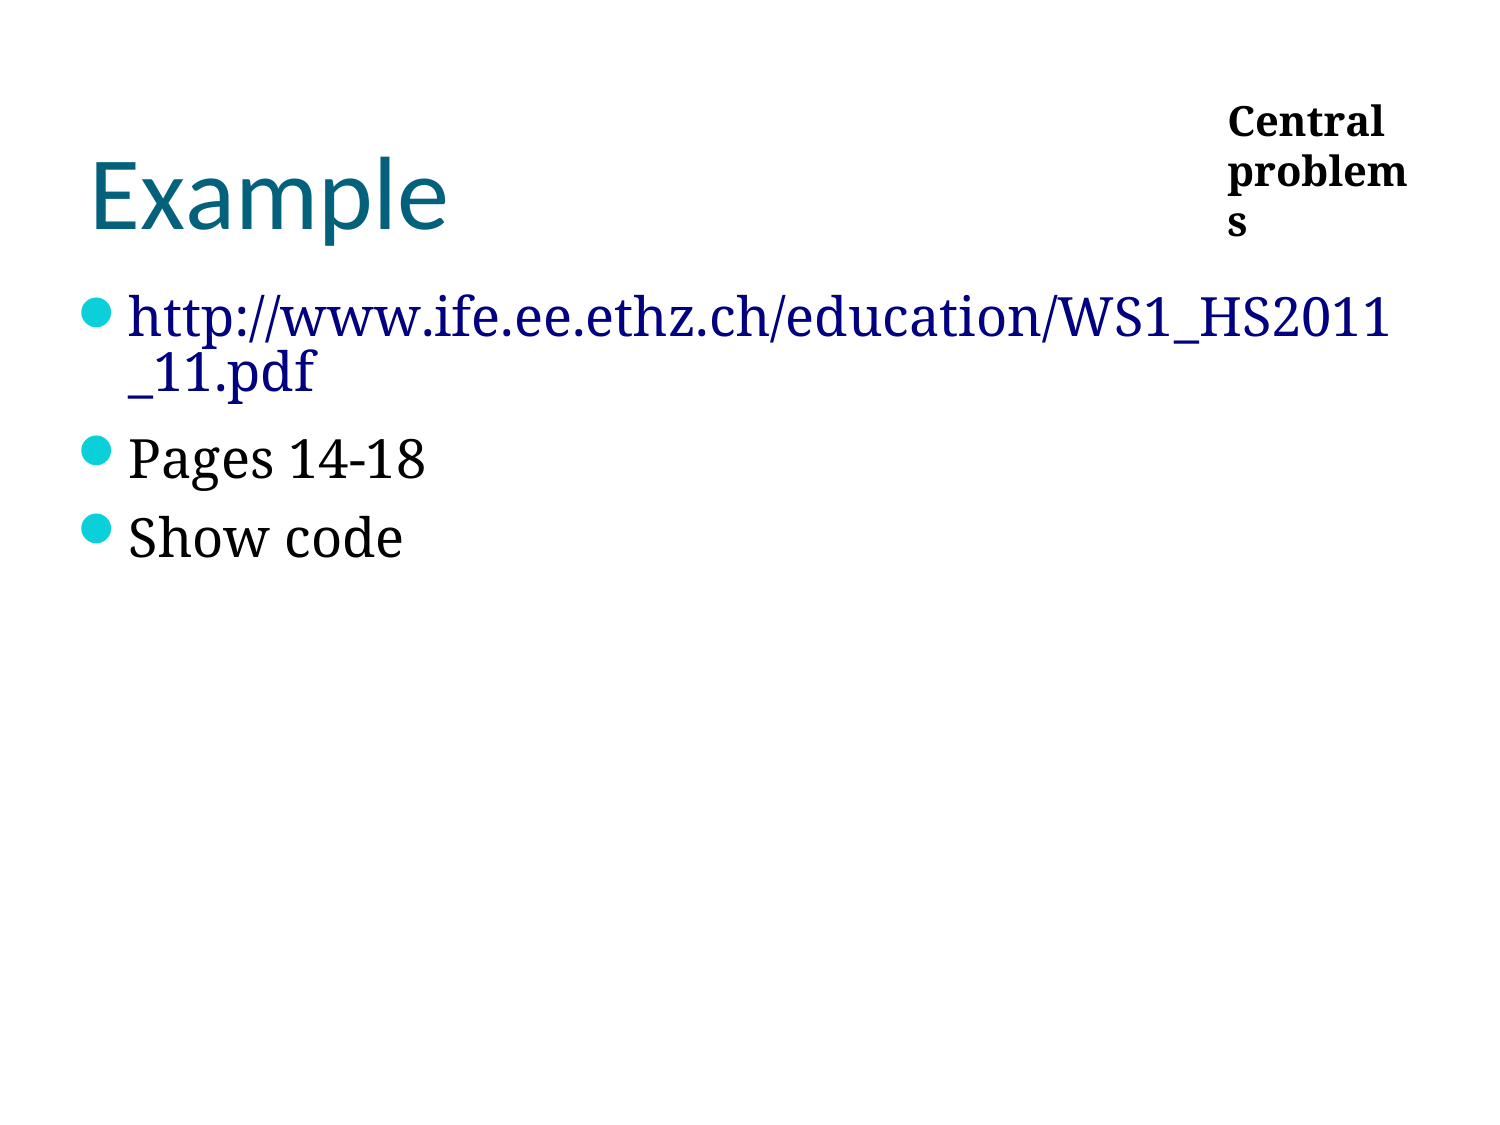

# Example
Central
problems
http://www.ife.ee.ethz.ch/education/WS1_HS2011_11.pdf
Pages 14-18
Show code